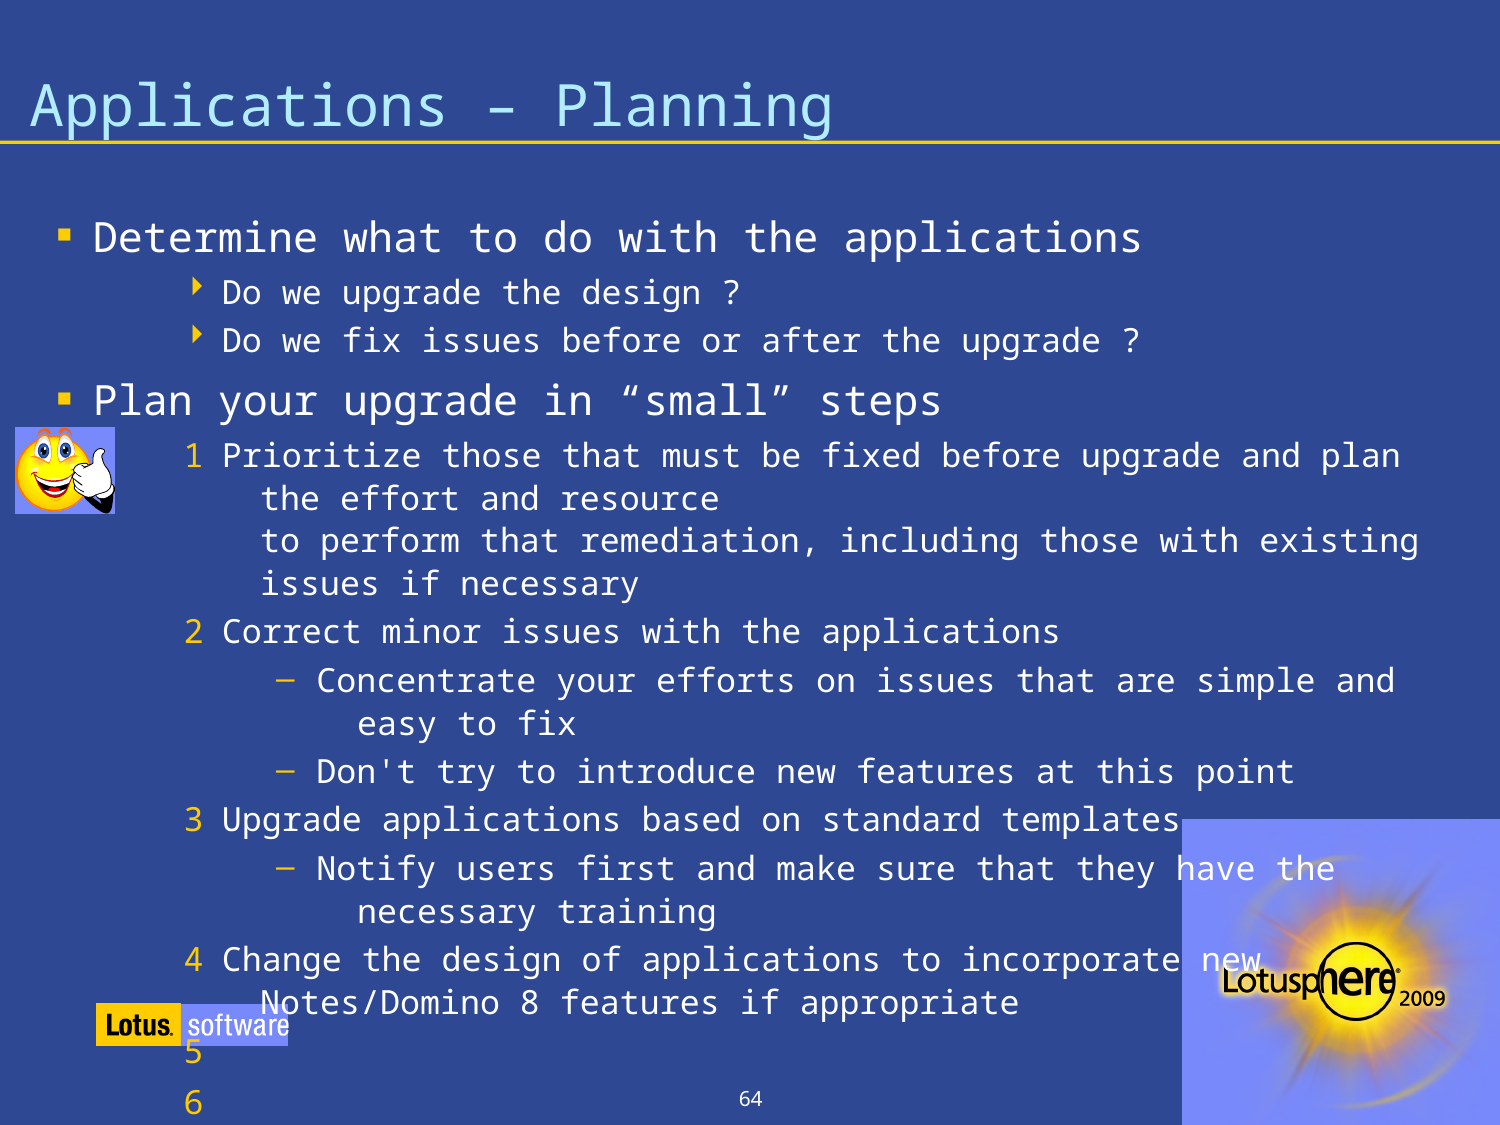

# Applications – Planning
Determine what to do with the applications
Do we upgrade the design ?
Do we fix issues before or after the upgrade ?
Plan your upgrade in “small” steps
Prioritize those that must be fixed before upgrade and plan the effort and resource
to perform that remediation, including those with existing issues if necessary
Correct minor issues with the applications
Concentrate your efforts on issues that are simple and easy to fix
Don't try to introduce new features at this point
Upgrade applications based on standard templates
Notify users first and make sure that they have the necessary training
Change the design of applications to incorporate new Notes/Domino 8 features if appropriate
64